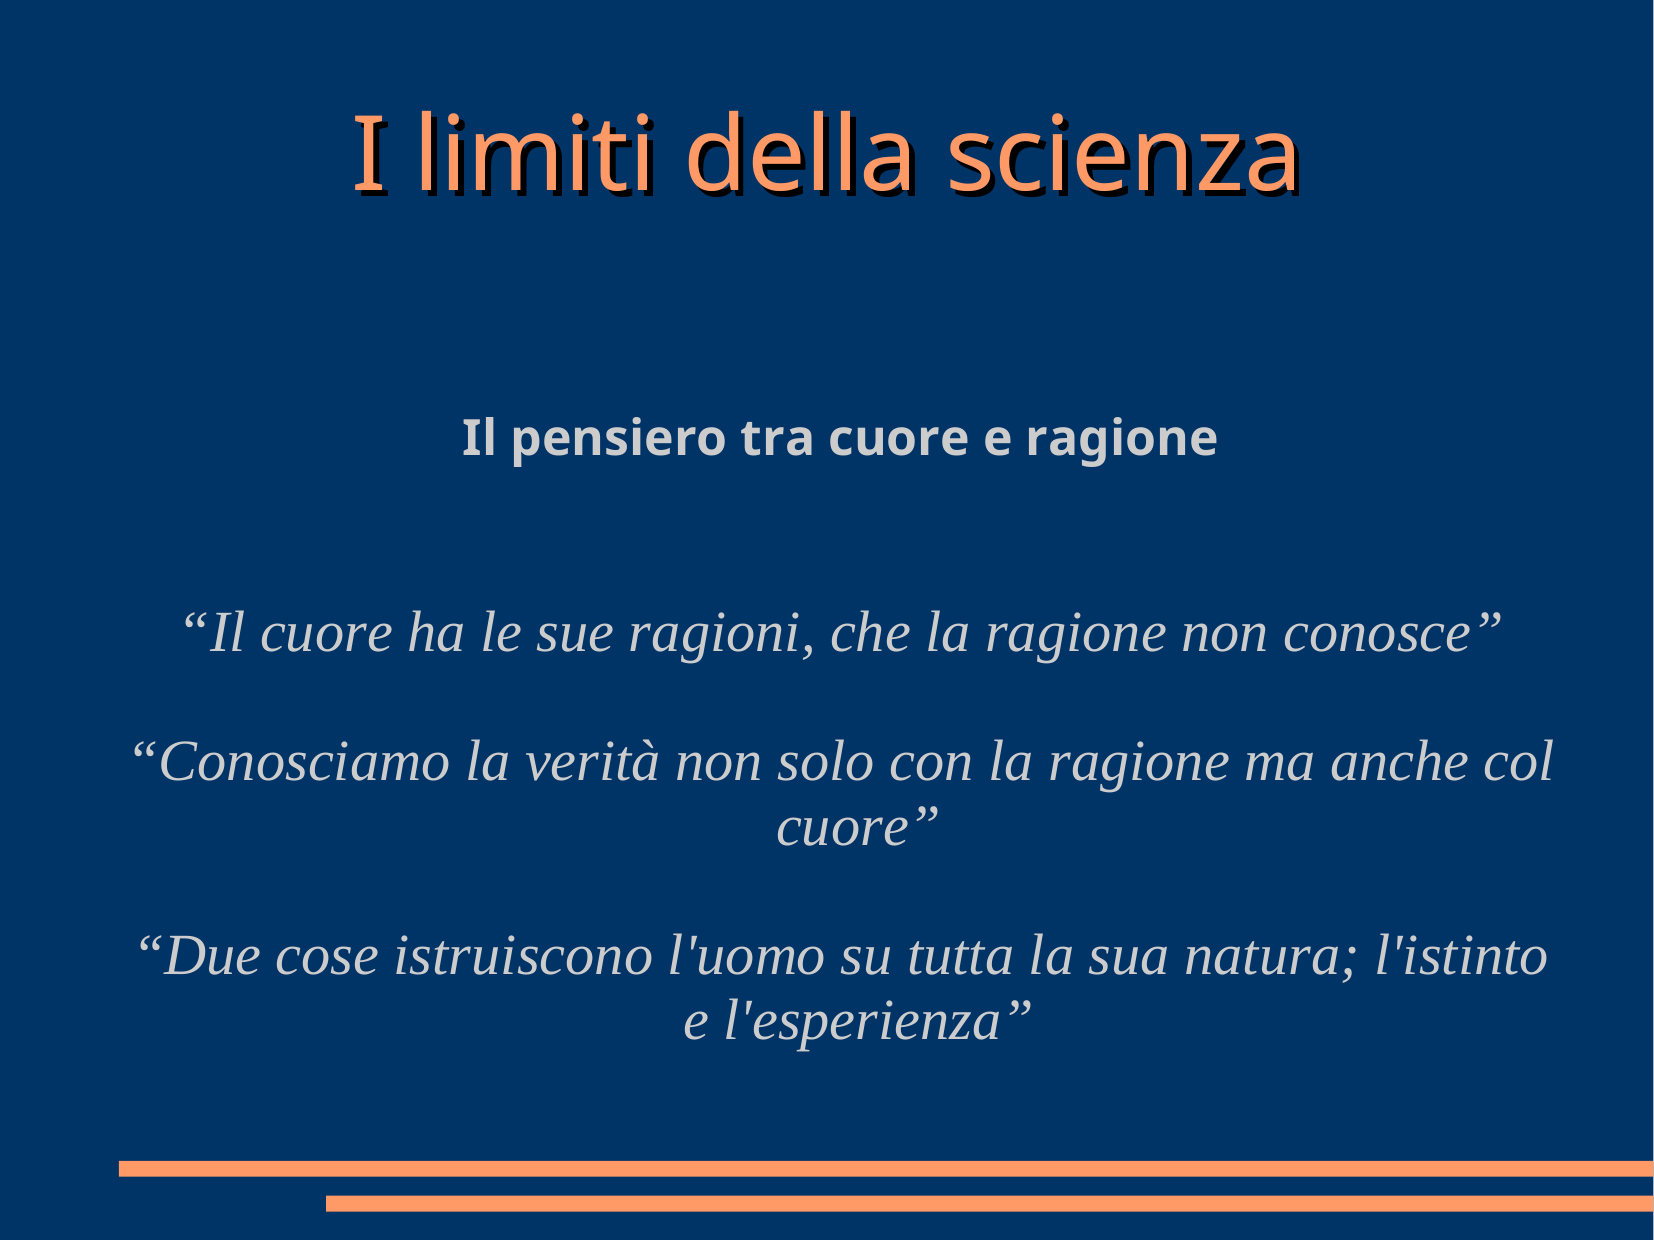

# I limiti della scienza
Il pensiero tra cuore e ragione
“Il cuore ha le sue ragioni, che la ragione non conosce”
“Conosciamo la verità non solo con la ragione ma anche col cuore”
“Due cose istruiscono l'uomo su tutta la sua natura; l'istinto e l'esperienza”